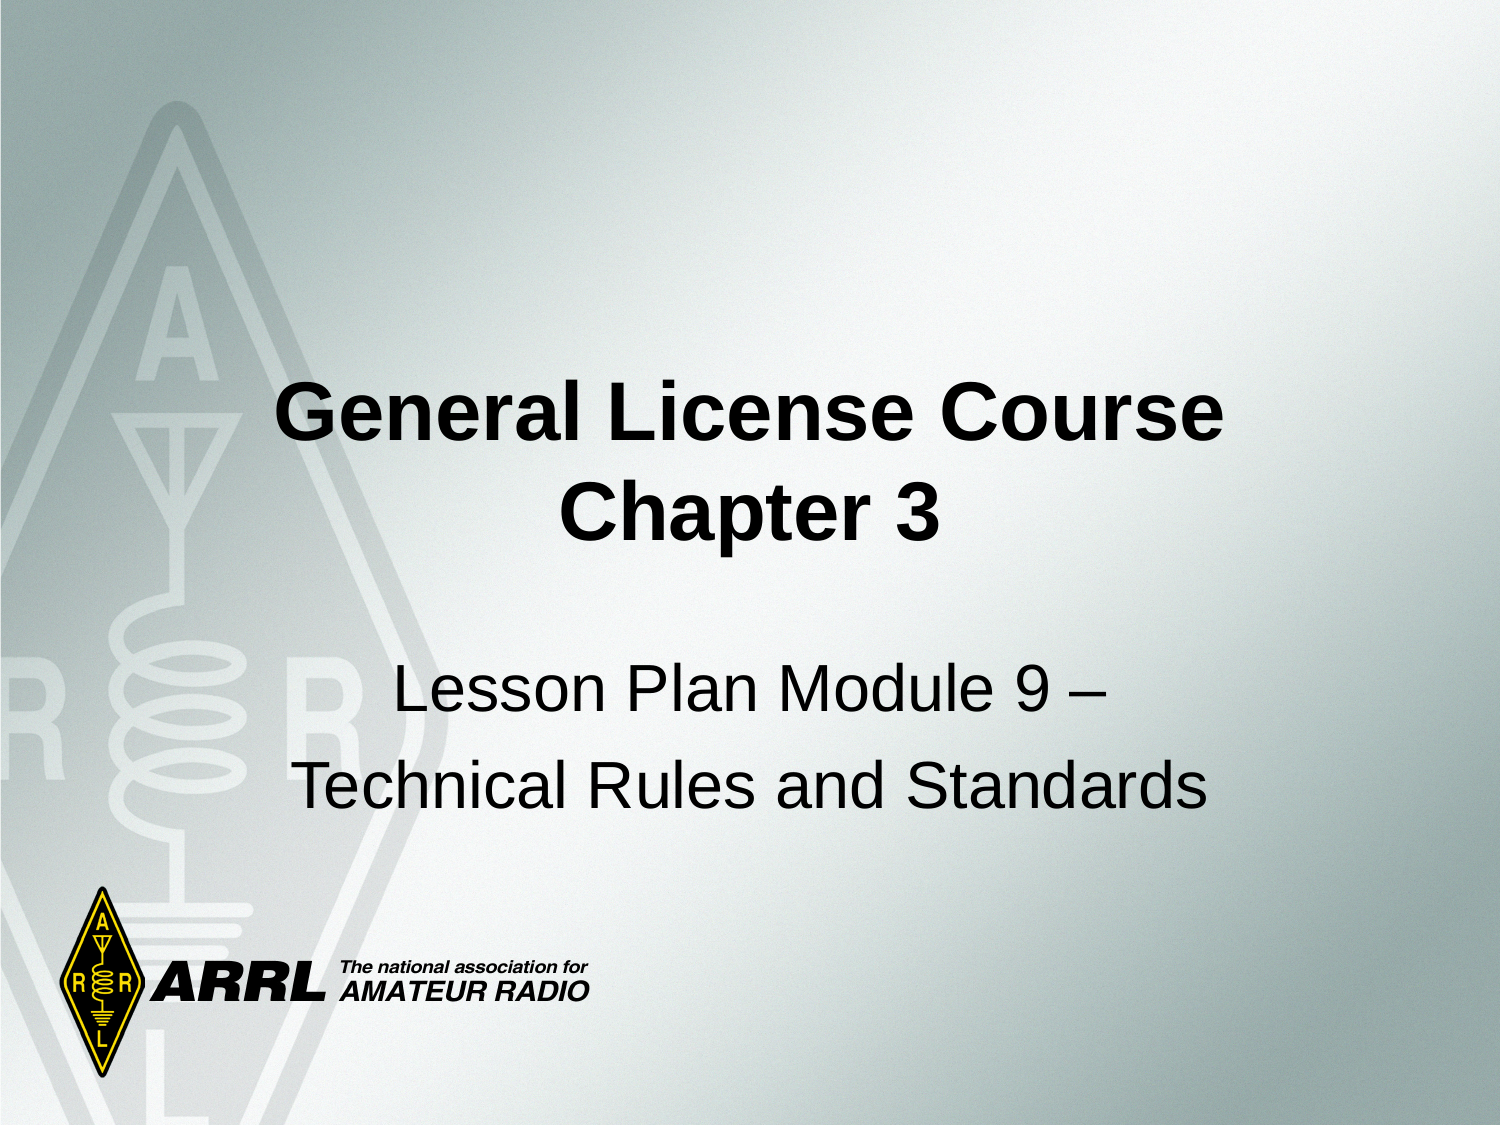

# General License Course Chapter 3
Lesson Plan Module 9 –
Technical Rules and Standards